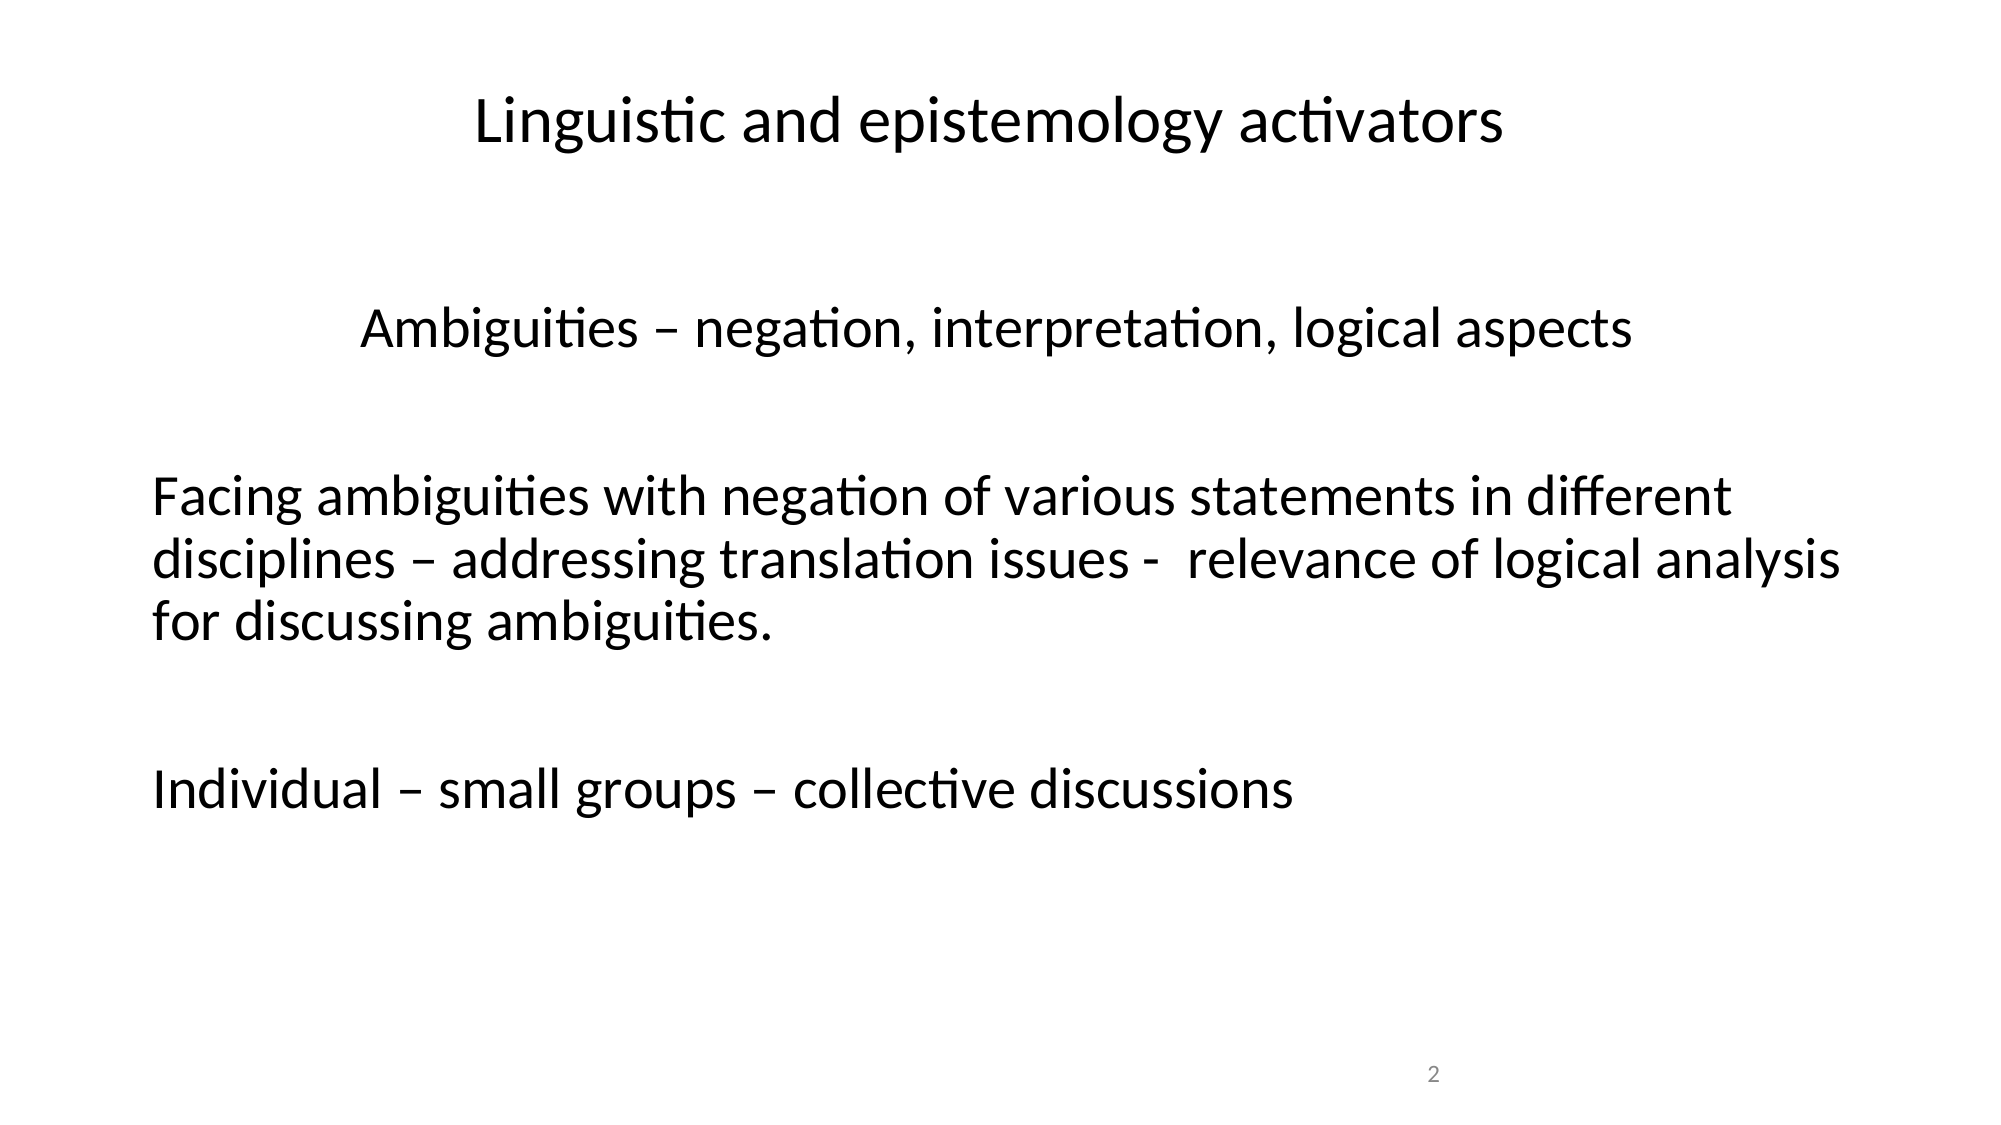

# Linguistic and epistemology activators
Ambiguities – negation, interpretation, logical aspects
Facing ambiguities with negation of various statements in different disciplines – addressing translation issues - relevance of logical analysis for discussing ambiguities.
Individual – small groups – collective discussions
2